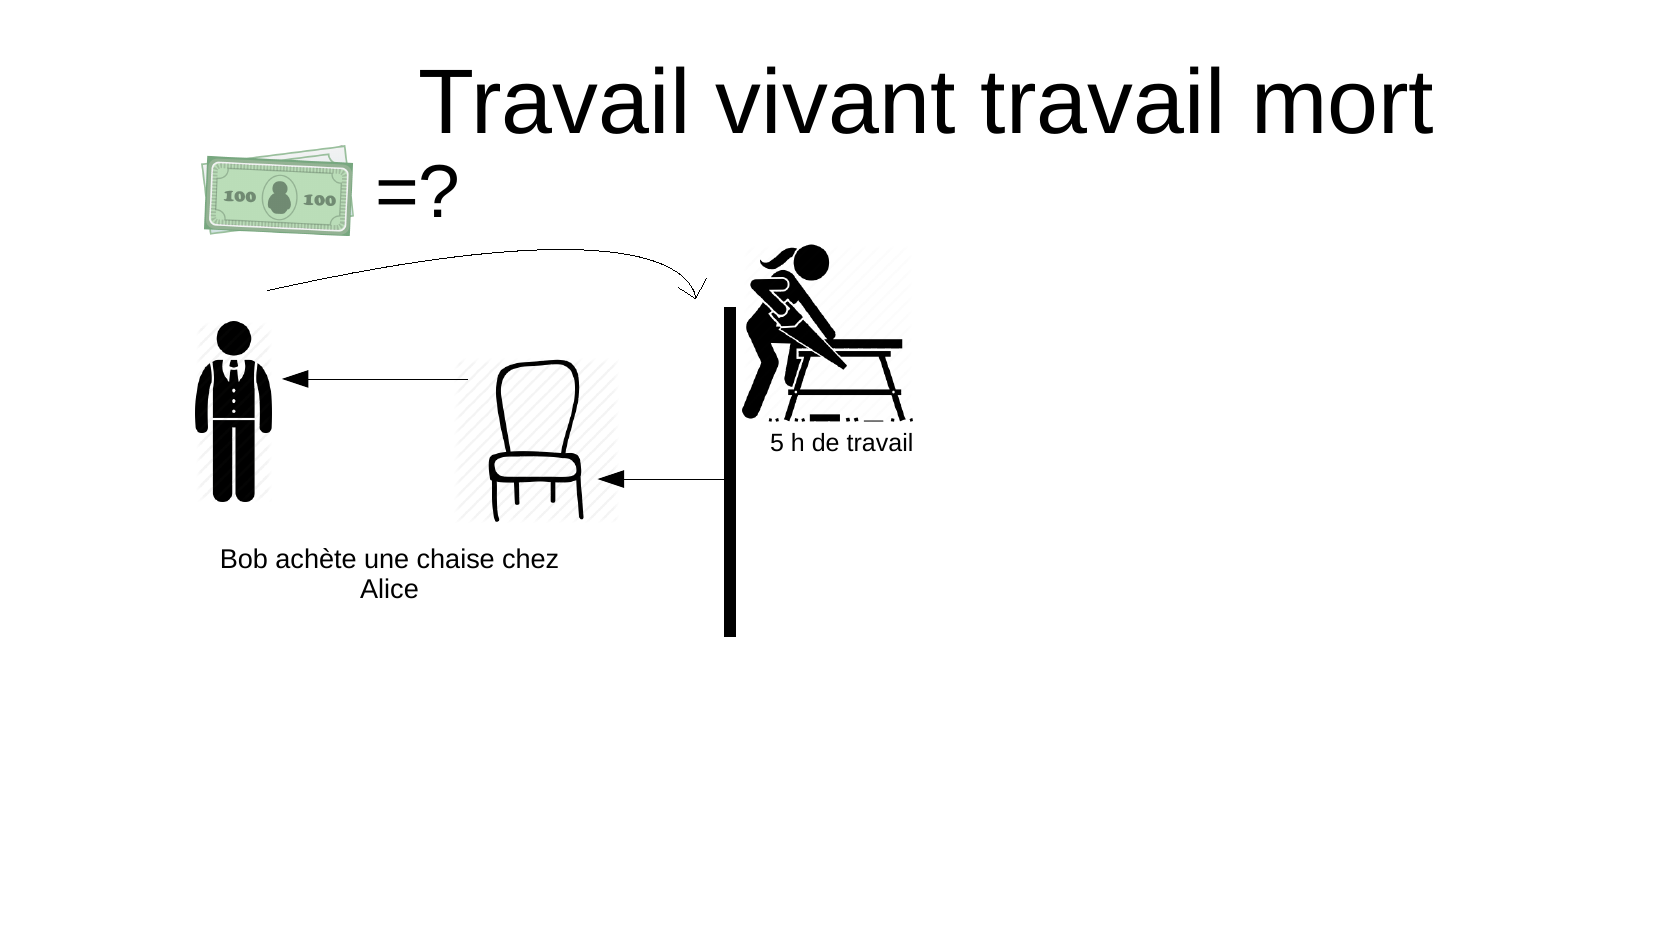

# Travail vivant travail mort
=?
5 h de travail
Bob achète une chaise chez Alice